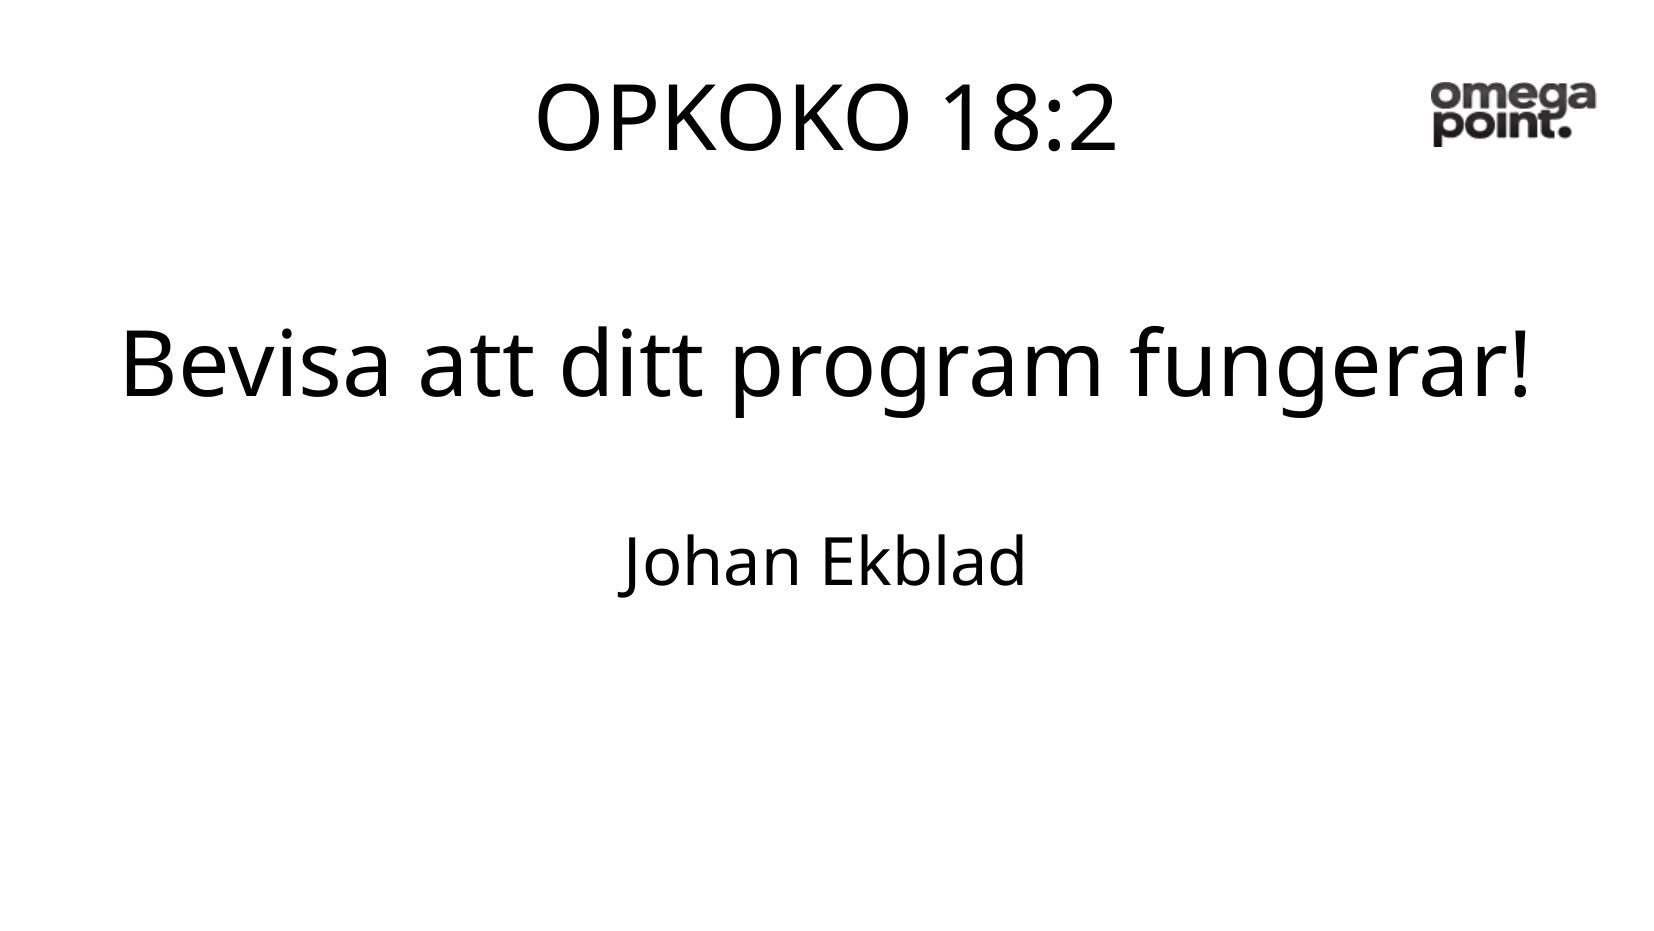

# OPKOKO 18:2
Bevisa att ditt program fungerar!
Johan Ekblad